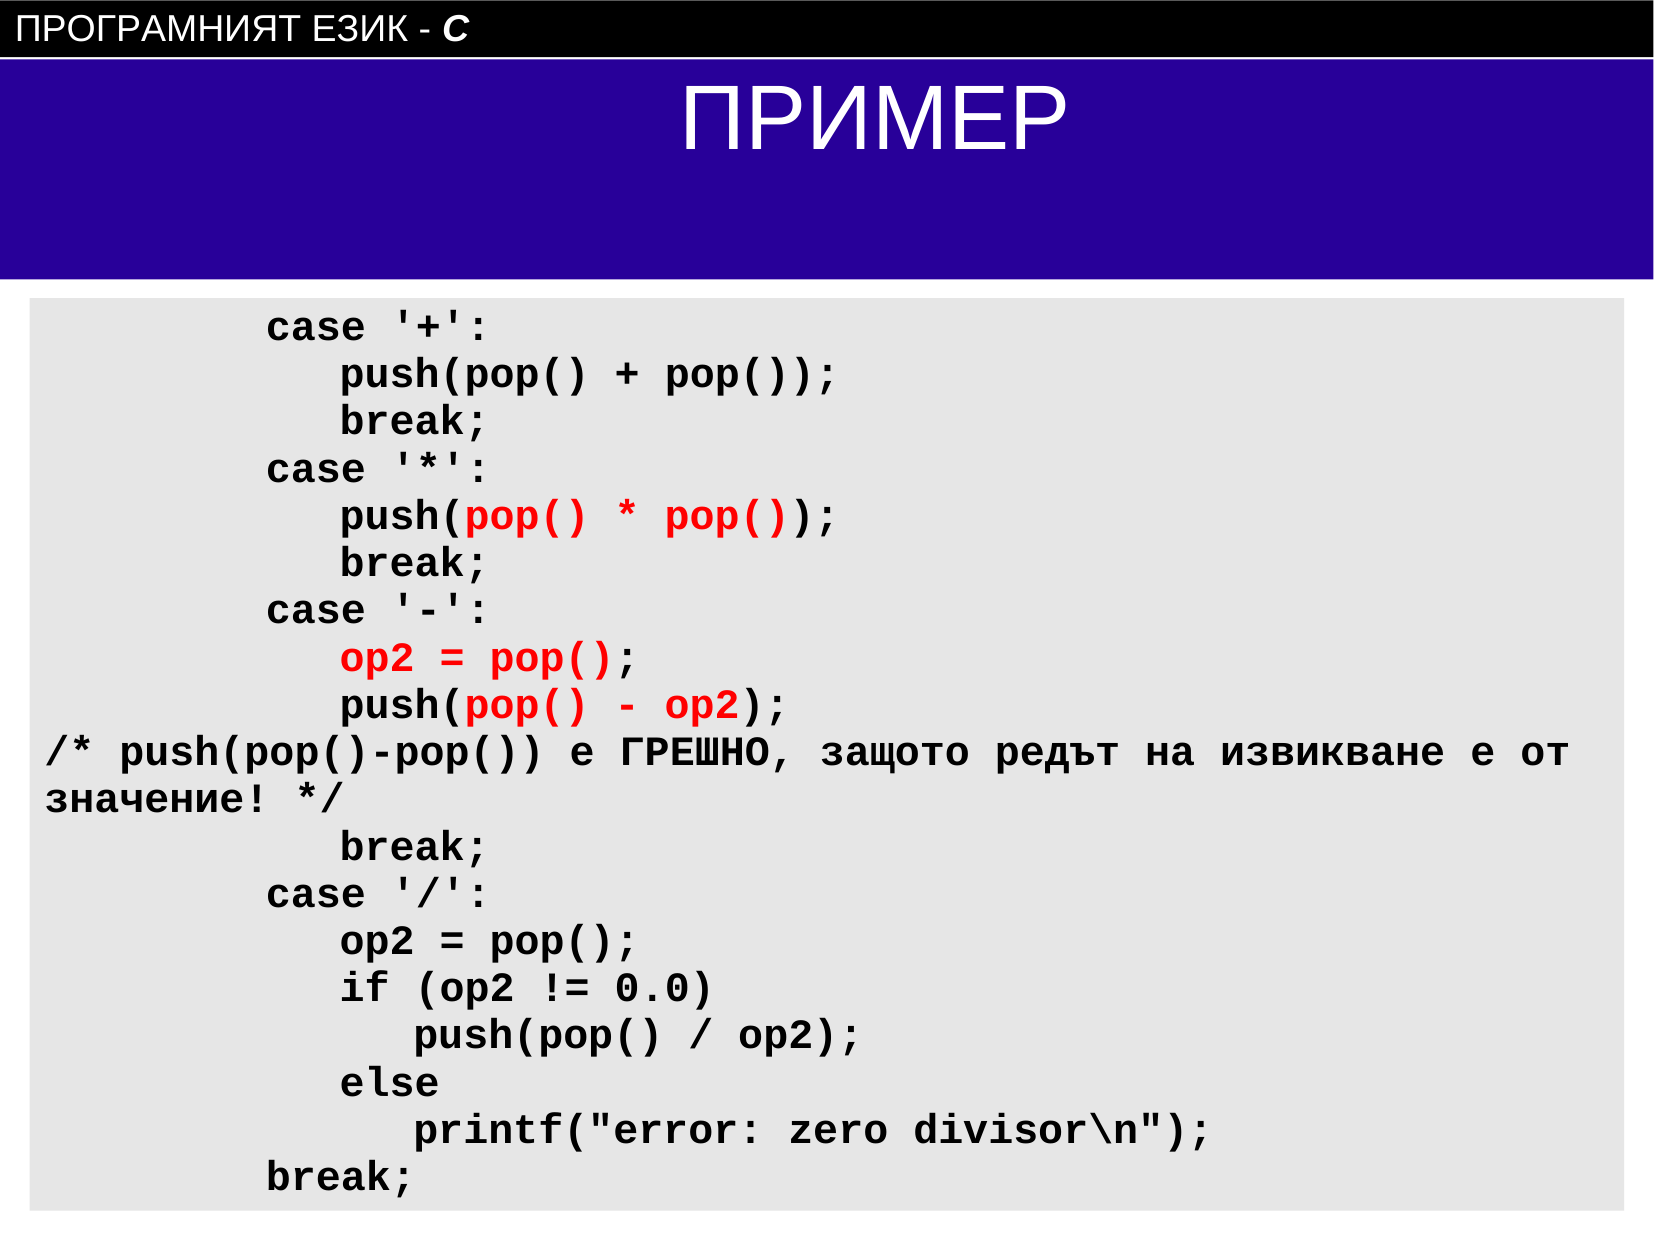

ПРОГРАМНИЯT ЕЗИК - С
									ПРИМЕР
			case '+':
				push(pop() + pop());
				break;
			case '*':
				push(pop() * pop());
				break;
			case '-':
				op2 = pop();
				push(pop() - op2);
/* push(pop()-pop()) е ГРЕШНО, защото редът на извикване е от значение! */
				break;
			case '/':
				op2 = pop();
				if (op2 != 0.0)
					push(pop() / op2);
				else
					printf("error: zero divisor\n");
			break;